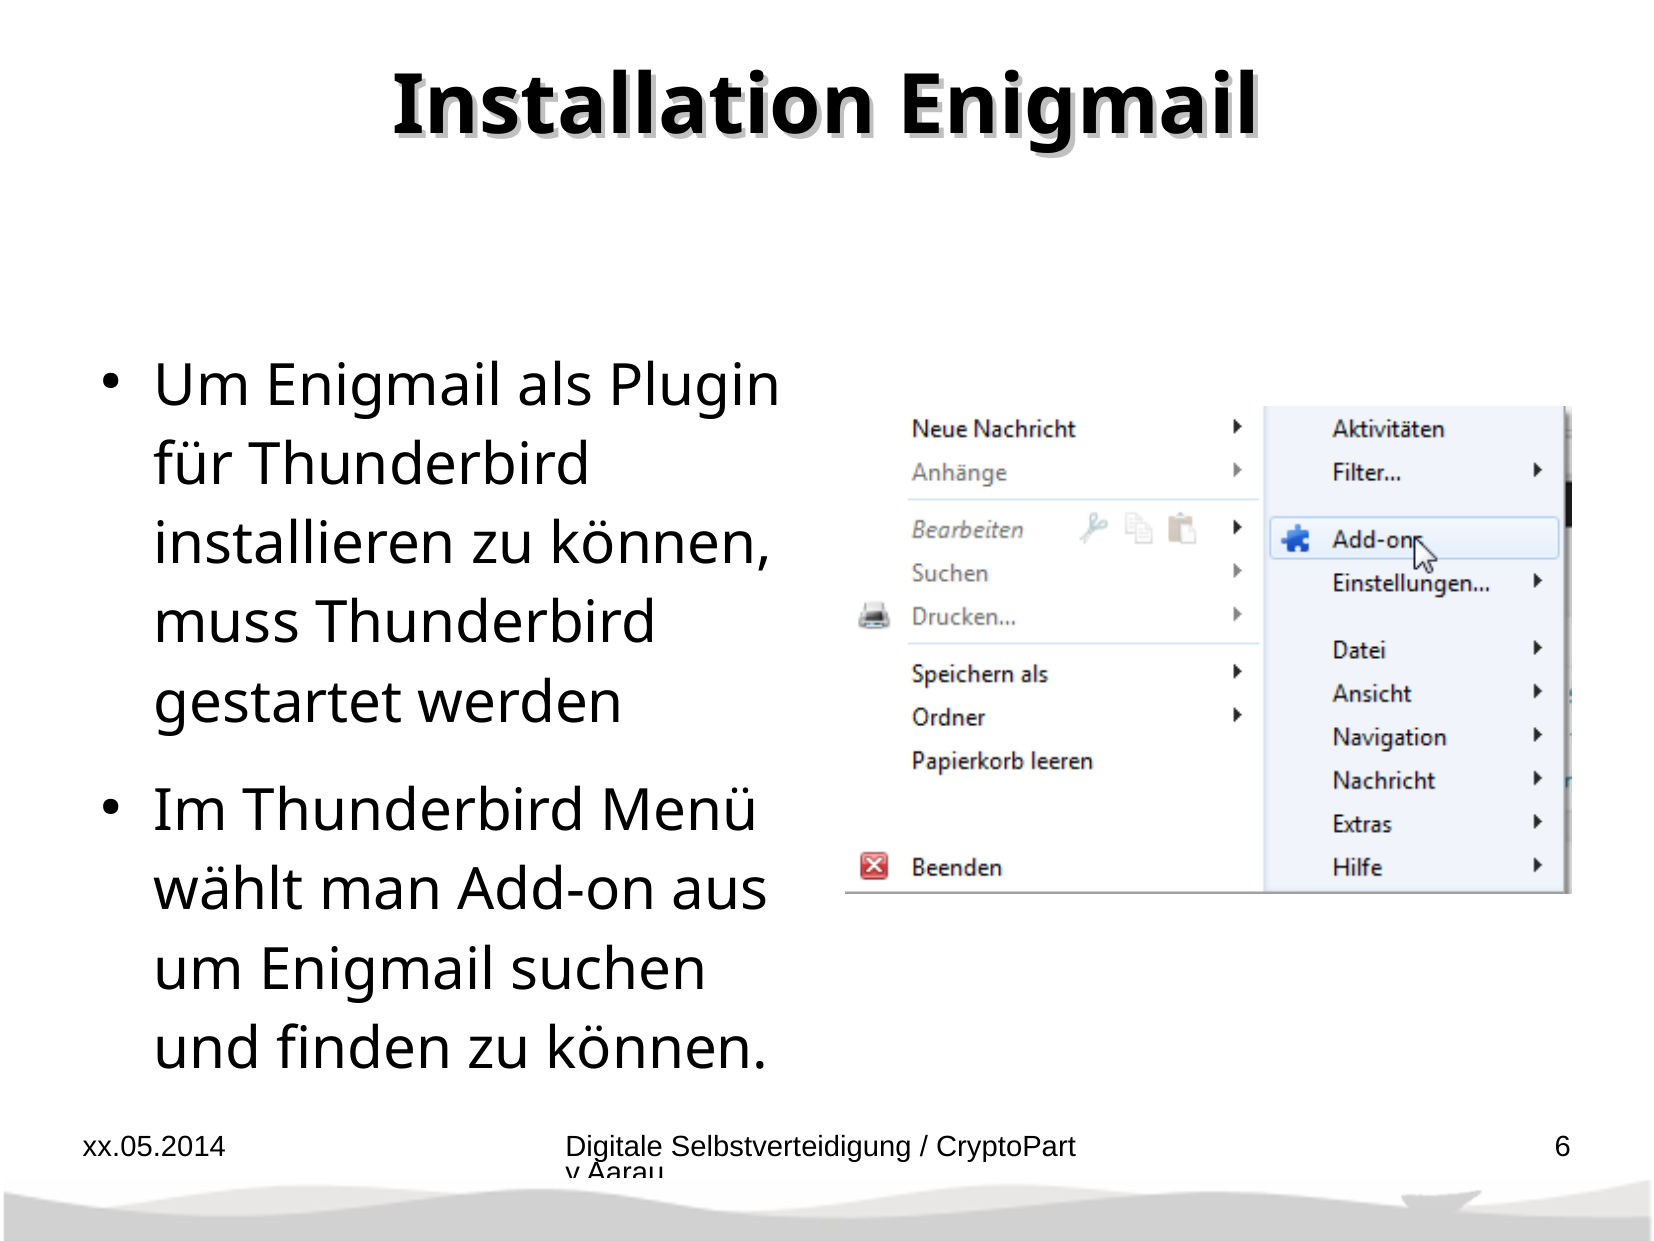

# Installation Enigmail
Um Enigmail als Plugin für Thunderbird installieren zu können, muss Thunderbird gestartet werden
Im Thunderbird Menü wählt man Add-on aus um Enigmail suchen und finden zu können.
xx.05.2014
Digitale Selbstverteidigung / CryptoParty Aarau
6